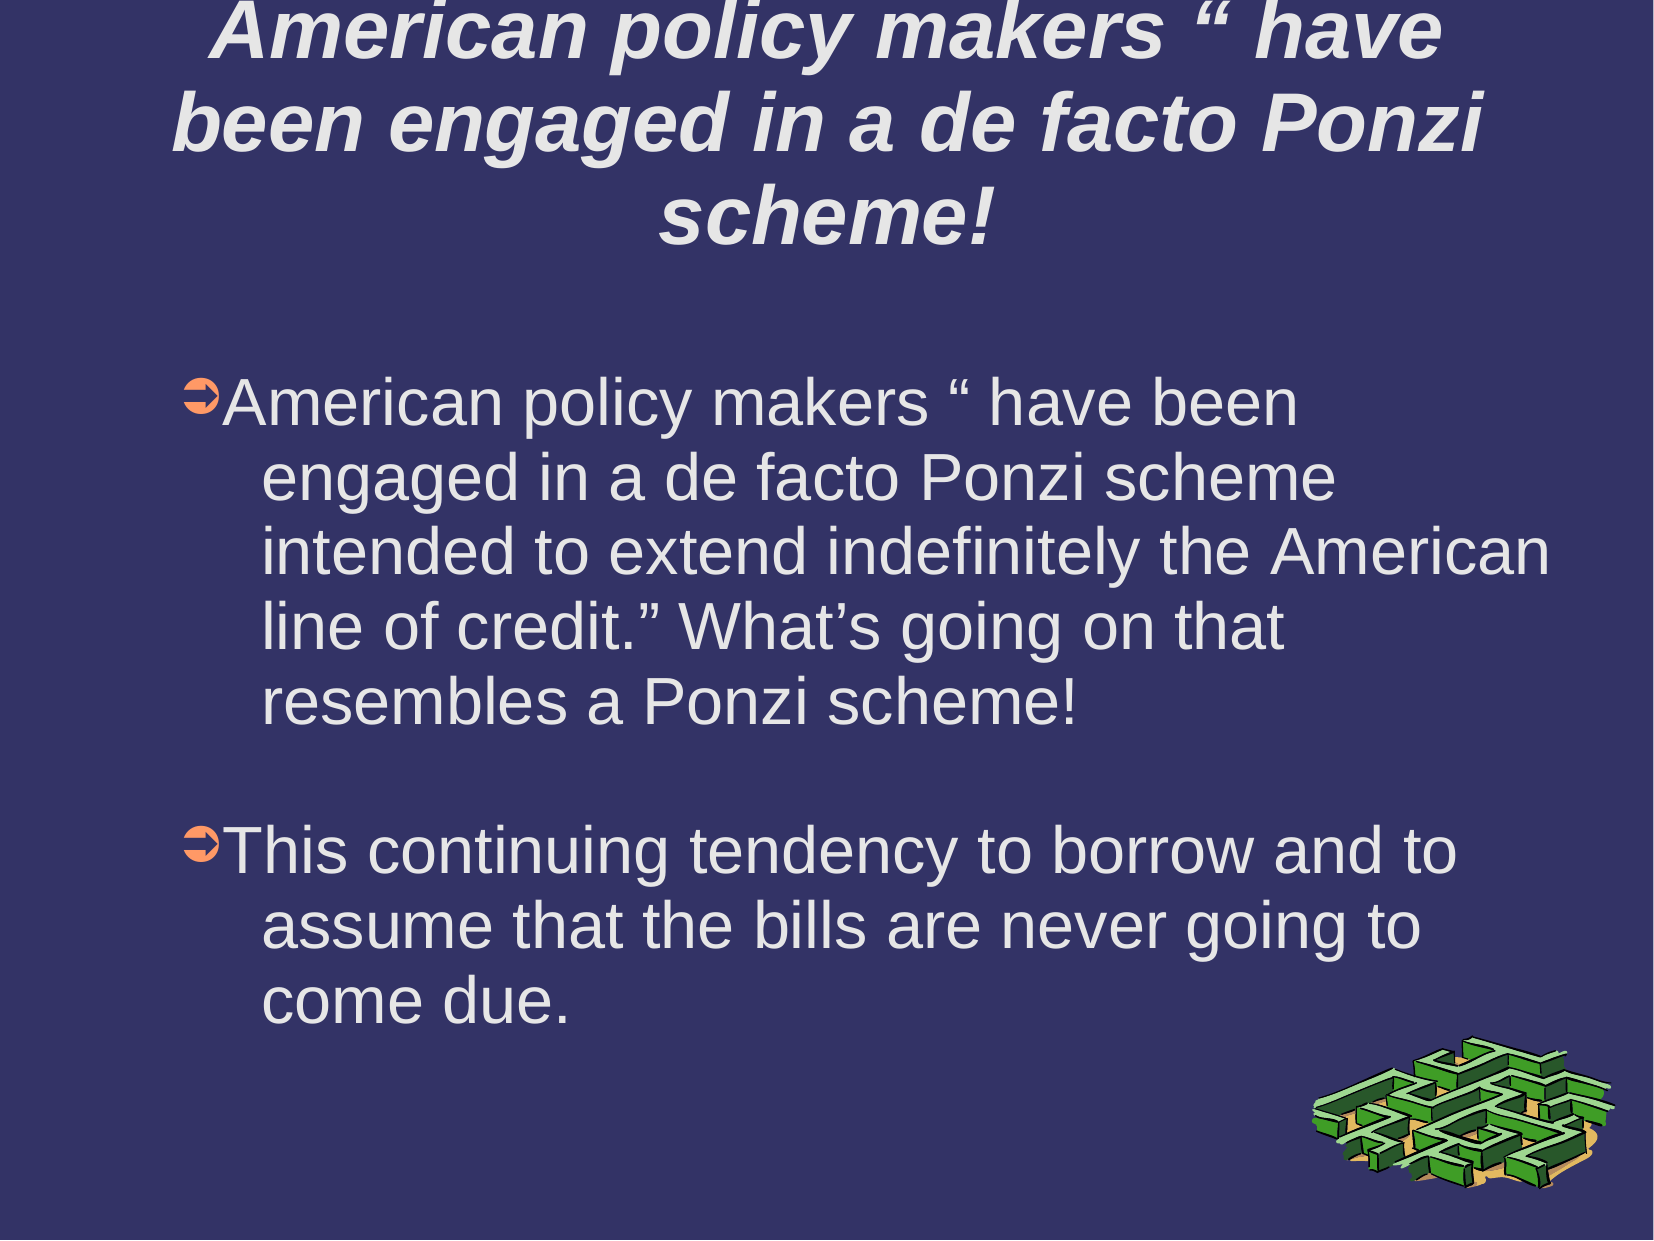

# American policy makers “ have been engaged in a de facto Ponzi scheme!
American policy makers “ have been engaged in a de facto Ponzi scheme intended to extend indefinitely the American line of credit.” What’s going on that resembles a Ponzi scheme!
This continuing tendency to borrow and to assume that the bills are never going to come due.